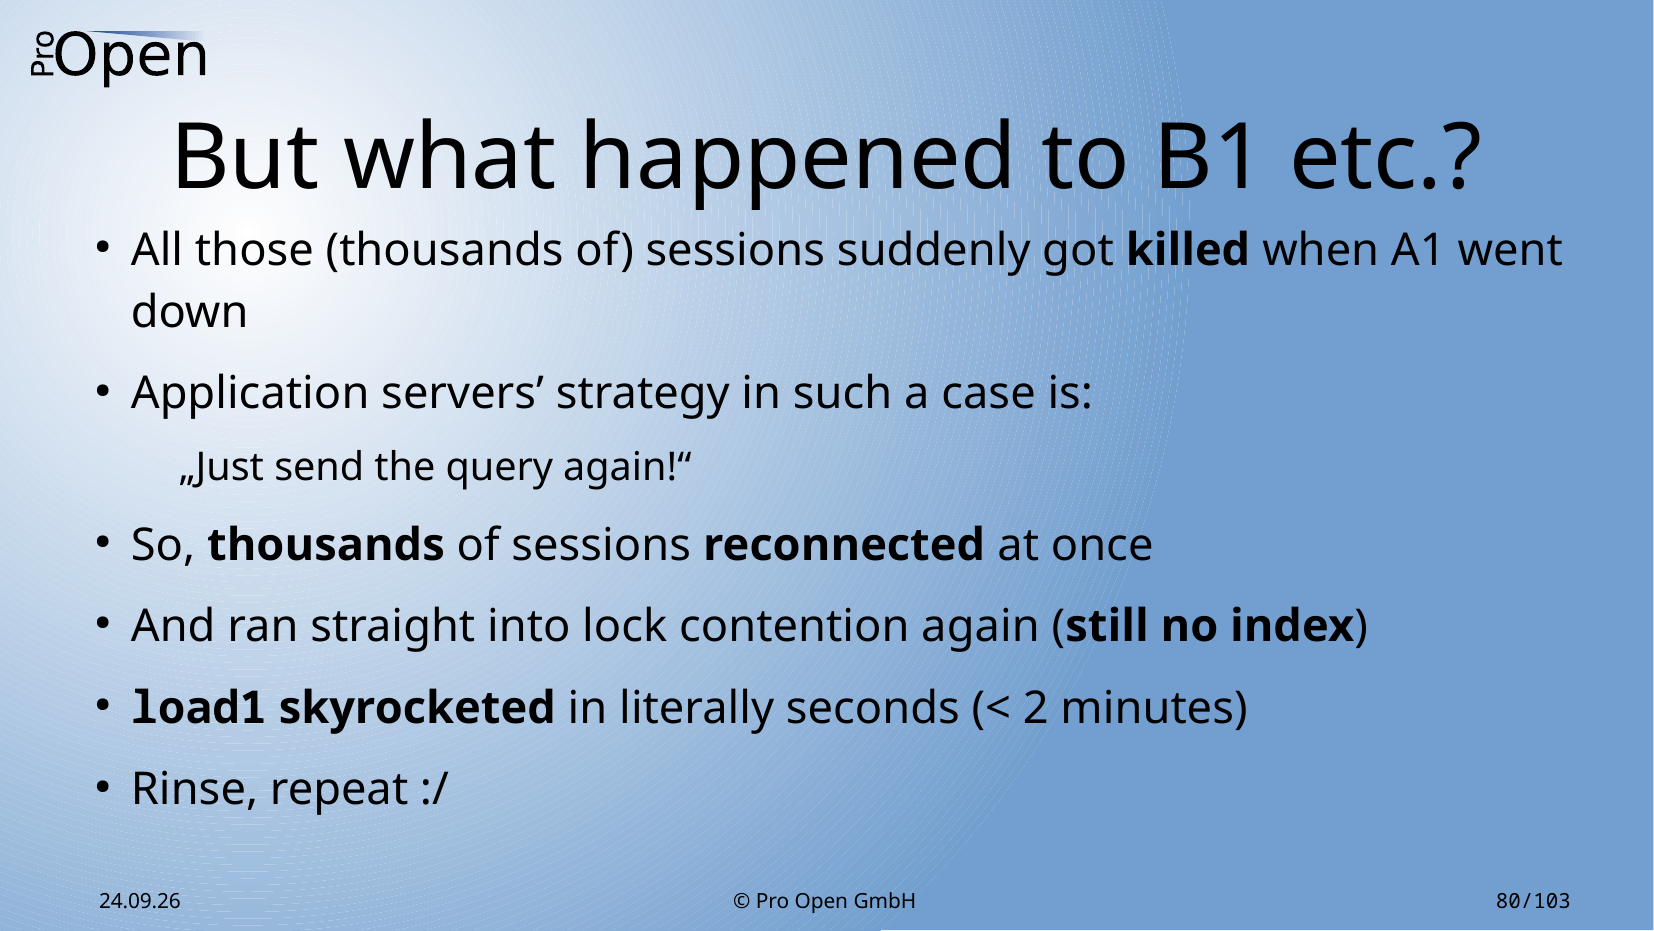

# But what happened to B1 etc.?
All those (thousands of) sessions suddenly got killed when A1 went down
Application servers’ strategy in such a case is:
„Just send the query again!“
So, thousands of sessions reconnected at once
And ran straight into lock contention again (still no index)
load1 skyrocketed in literally seconds (< 2 minutes)
Rinse, repeat :/
© Pro Open GmbH
80